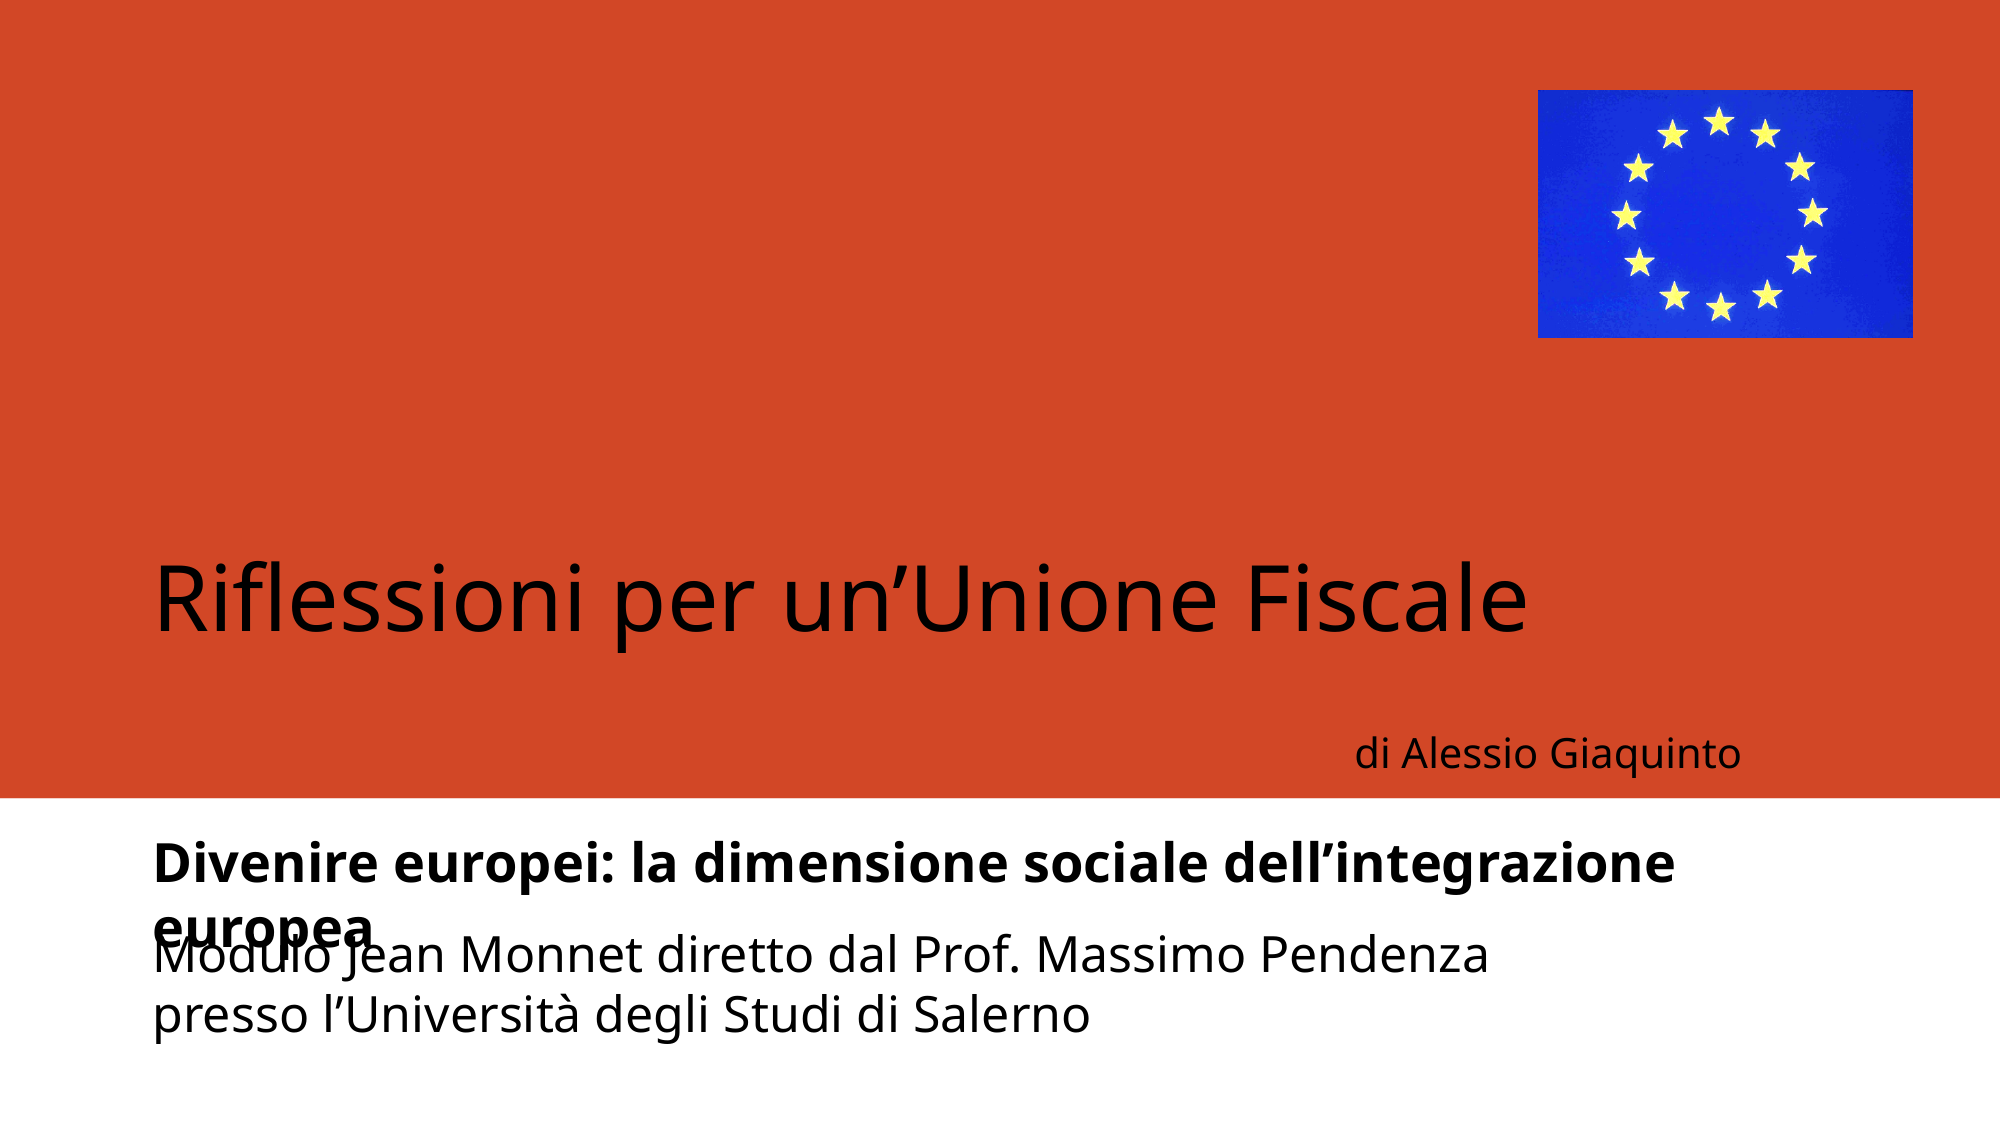

# Riflessioni per un’Unione Fiscale
di Alessio Giaquinto
Divenire europei: la dimensione sociale dell’integrazione europea
Modulo Jean Monnet diretto dal Prof. Massimo Pendenza
presso l’Università degli Studi di Salerno